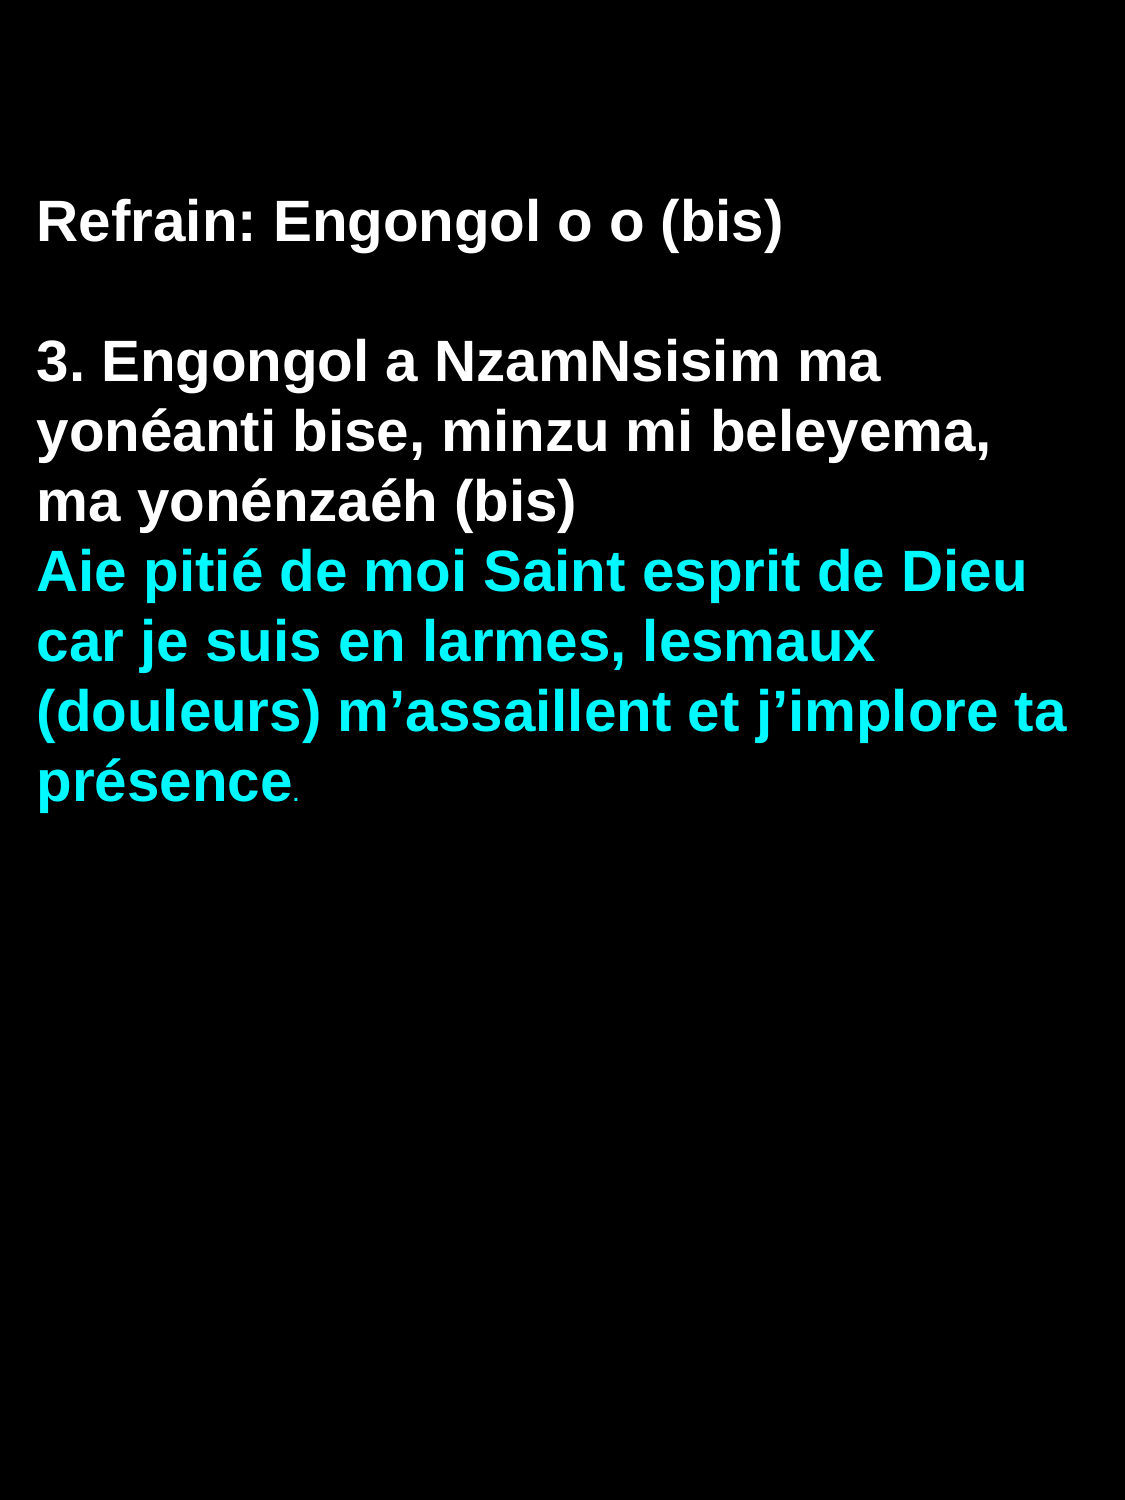

Refrain: Engongol o o (bis)
3. Engongol a NzamNsisim ma yonéanti bise, minzu mi beleyema, ma yonénzaéh (bis)
Aie pitié de moi Saint esprit de Dieu car je suis en larmes, lesmaux (douleurs) m’assaillent et j’implore ta présence.